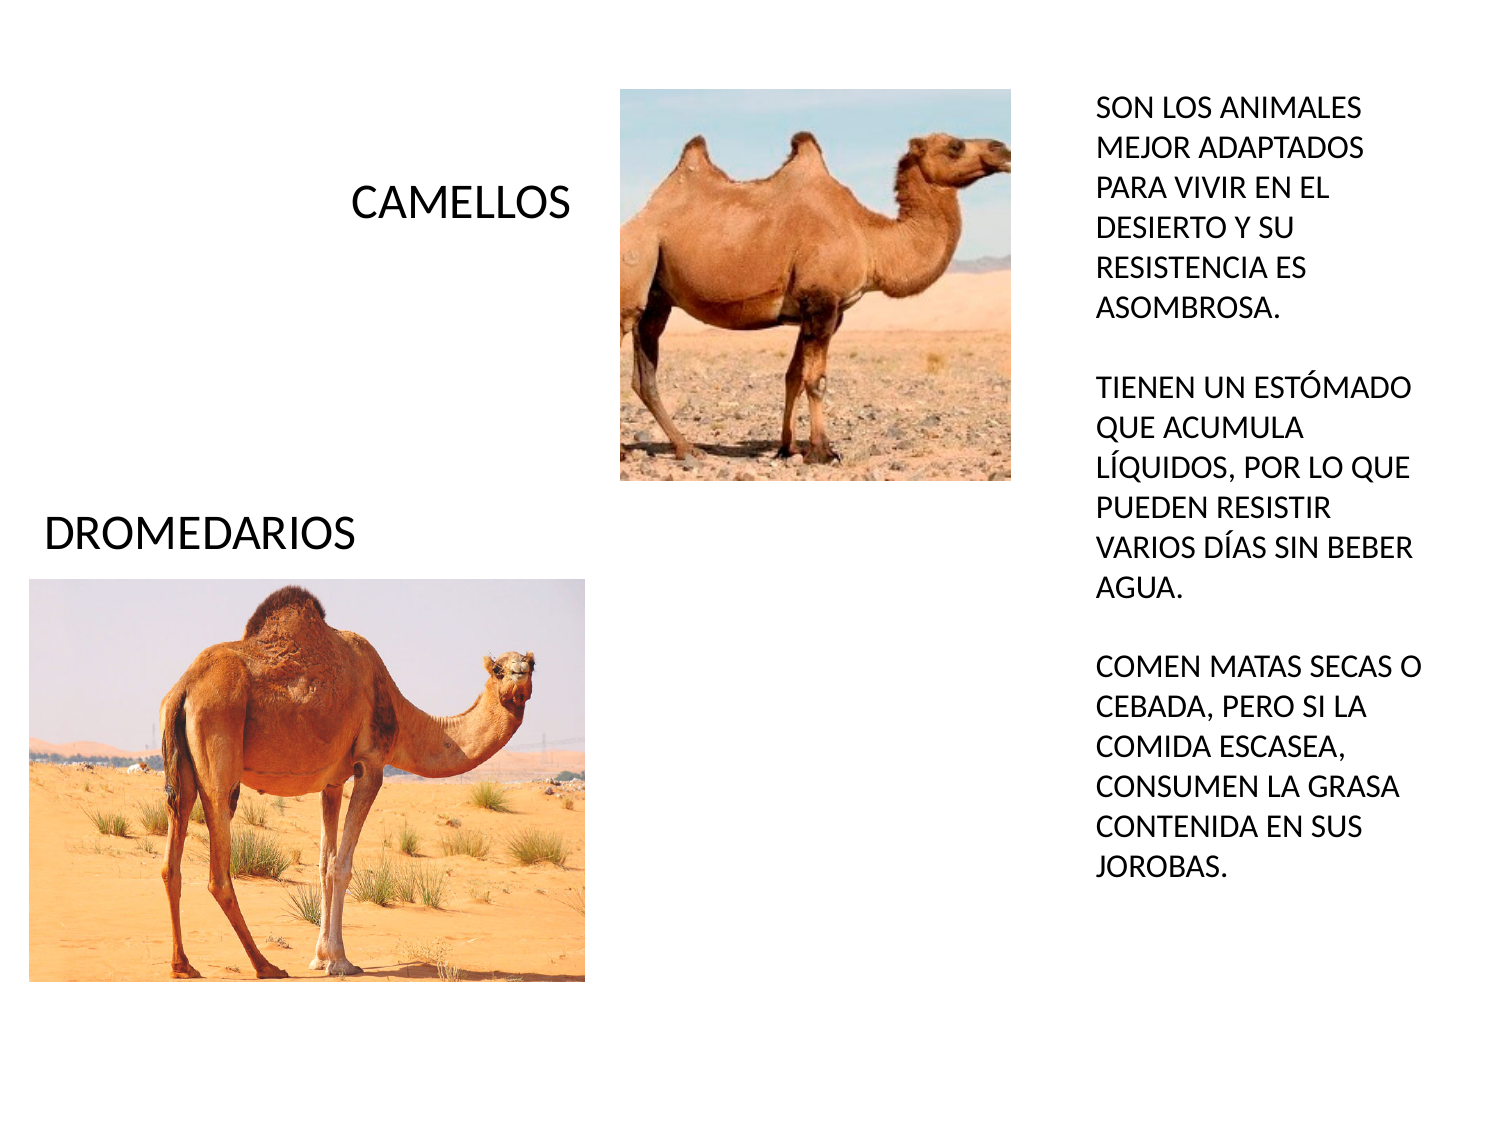

SON LOS ANIMALES MEJOR ADAPTADOS PARA VIVIR EN EL DESIERTO Y SU RESISTENCIA ES ASOMBROSA.
TIENEN UN ESTÓMADO QUE ACUMULA LÍQUIDOS, POR LO QUE PUEDEN RESISTIR VARIOS DÍAS SIN BEBER AGUA.
COMEN MATAS SECAS O CEBADA, PERO SI LA COMIDA ESCASEA, CONSUMEN LA GRASA CONTENIDA EN SUS JOROBAS.
CAMELLOS
DROMEDARIOS